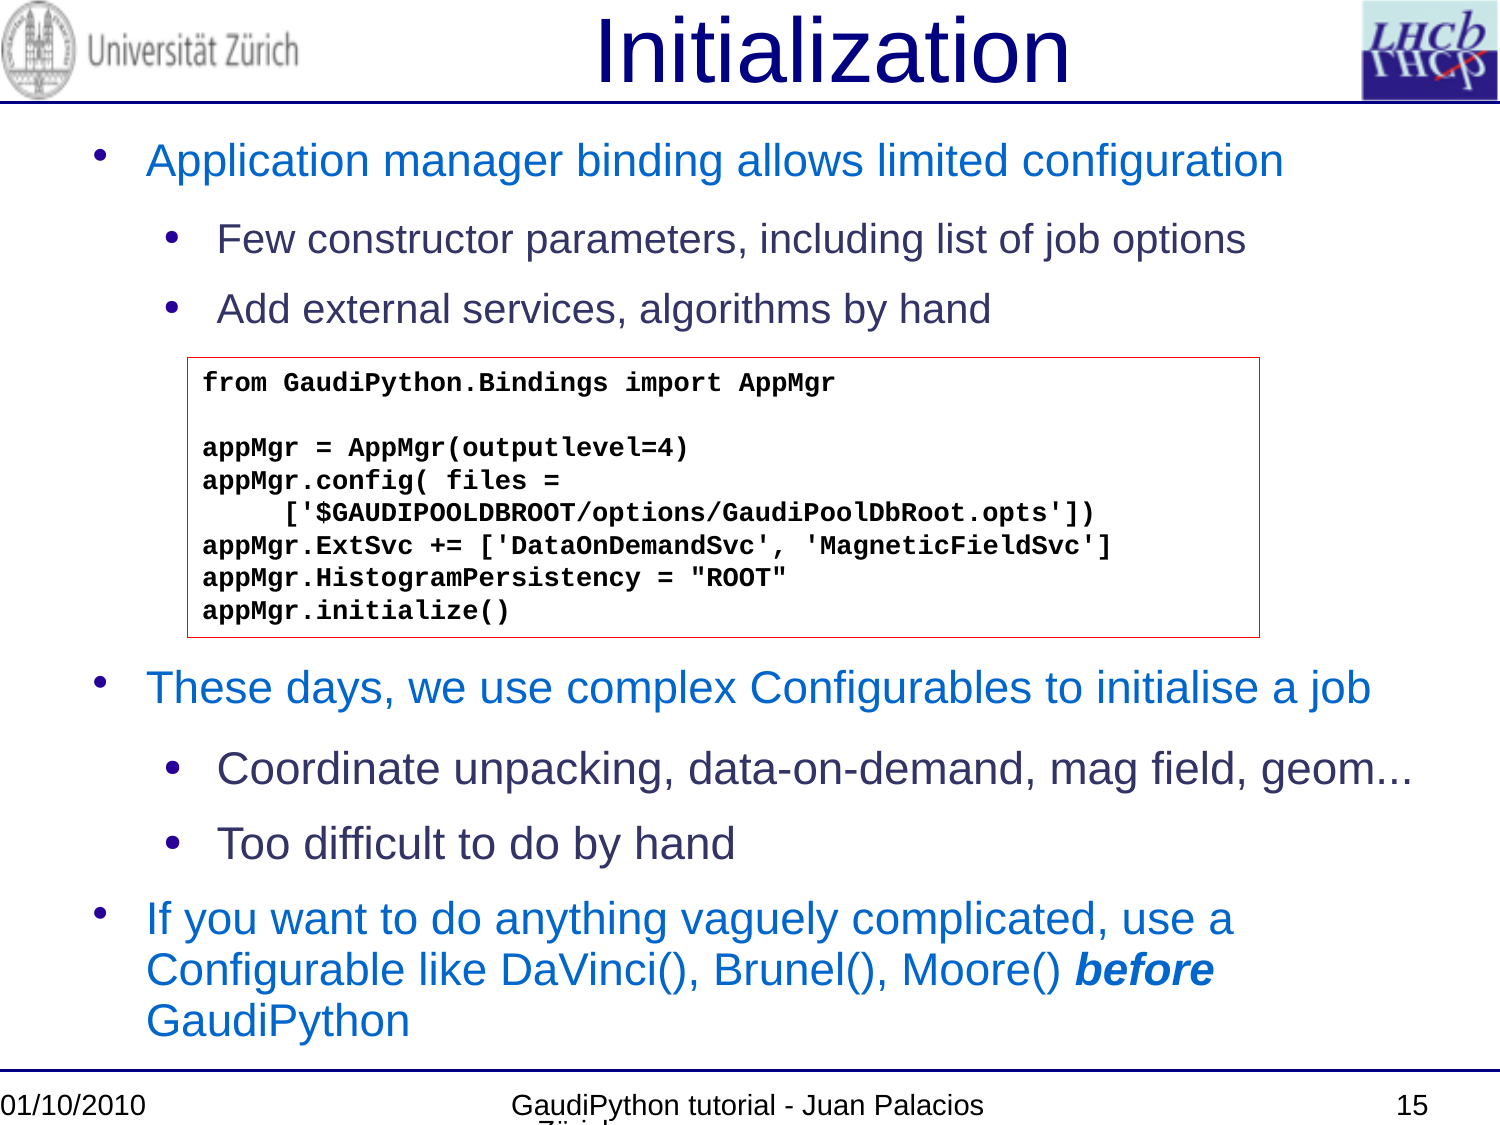

# Initialization
Application manager binding allows limited configuration
Few constructor parameters, including list of job options
Add external services, algorithms by hand
from GaudiPython.Bindings import AppMgr
appMgr = AppMgr(outputlevel=4)
appMgr.config( files =
 ['$GAUDIPOOLDBROOT/options/GaudiPoolDbRoot.opts'])
appMgr.ExtSvc += ['DataOnDemandSvc', 'MagneticFieldSvc']
appMgr.HistogramPersistency = "ROOT"
appMgr.initialize()
These days, we use complex Configurables to initialise a job
Coordinate unpacking, data-on-demand, mag field, geom...
Too difficult to do by hand
If you want to do anything vaguely complicated, use a Configurable like DaVinci(), Brunel(), Moore() before GaudiPython
01/10/2010
GaudiPython tutorial - Juan Palacios - Zürich
15